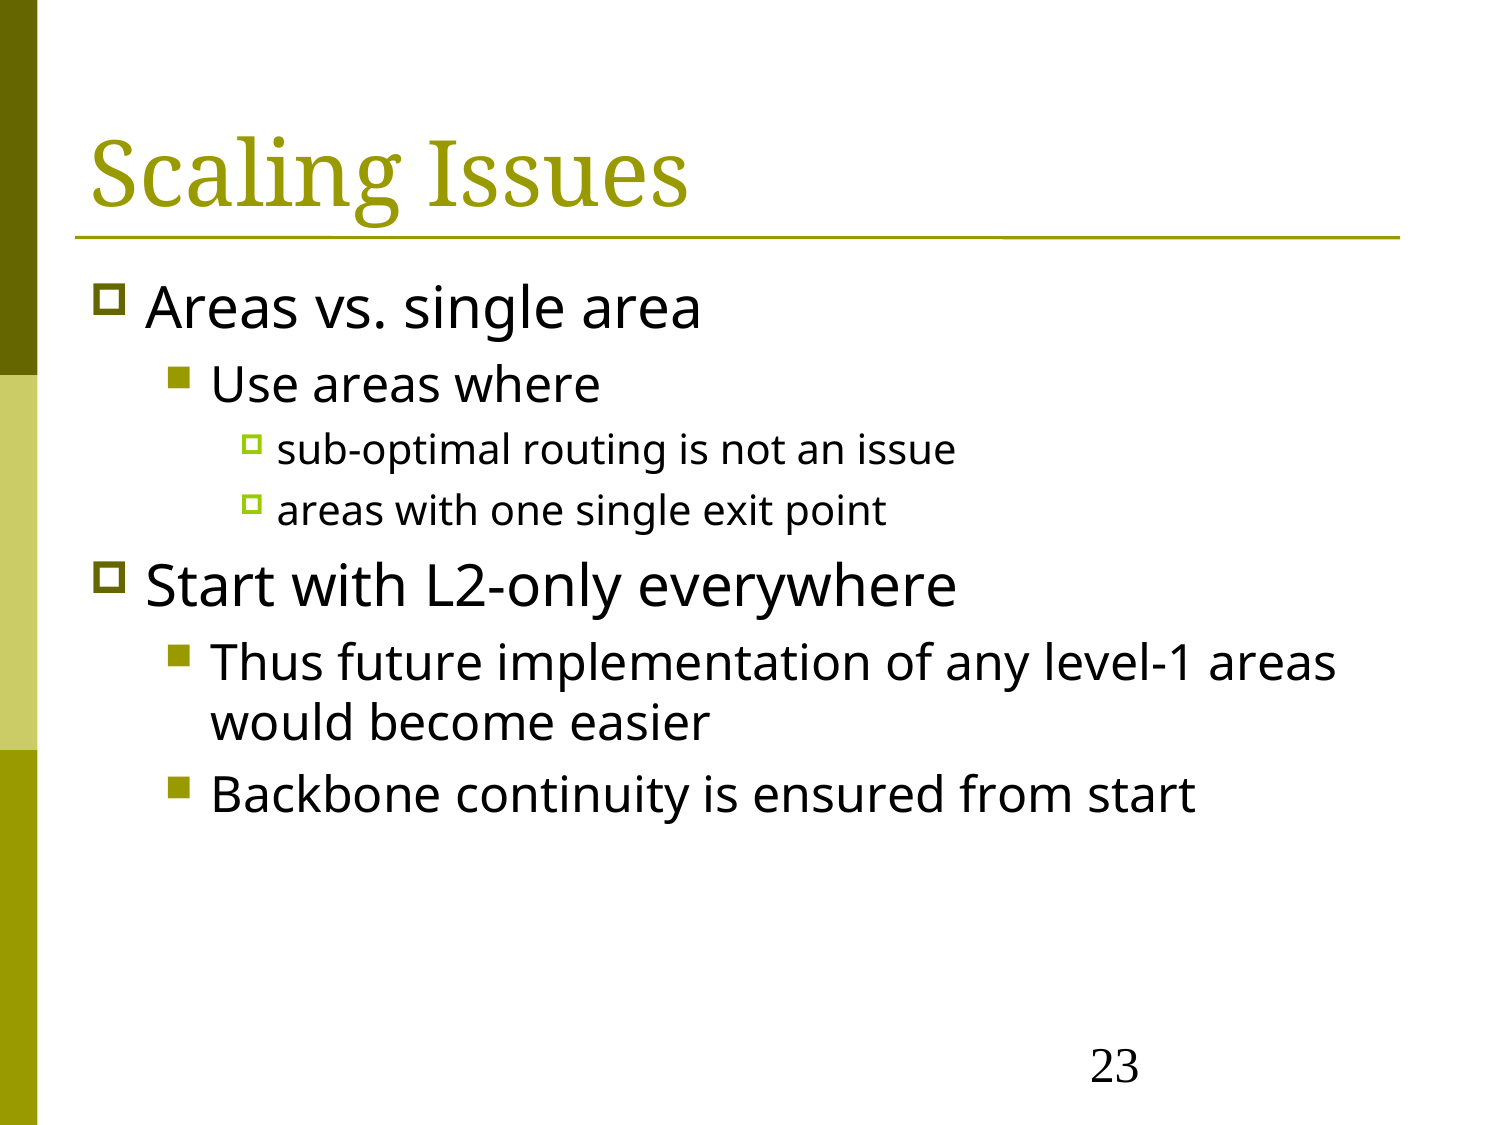

# Scaling Issues
Areas vs. single area
Use areas where
sub-optimal routing is not an issue
areas with one single exit point
Start with L2-only everywhere
Thus future implementation of any level-1 areas would become easier
Backbone continuity is ensured from start